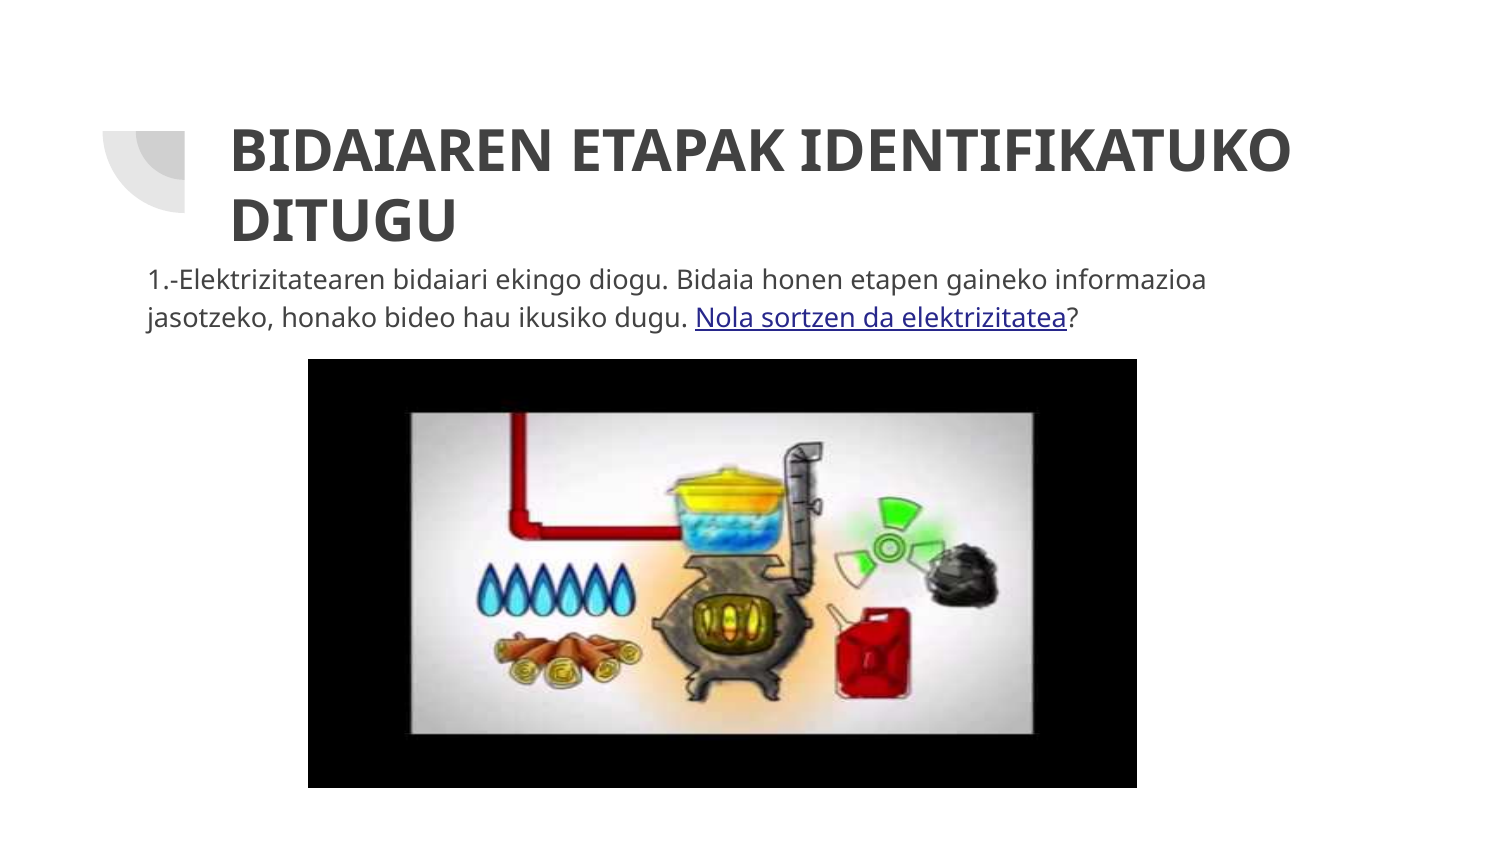

# BIDAIAREN ETAPAK IDENTIFIKATUKO DITUGU
1.-Elektrizitatearen bidaiari ekingo diogu. Bidaia honen etapen gaineko informazioa jasotzeko, honako bideo hau ikusiko dugu. Nola sortzen da elektrizitatea?